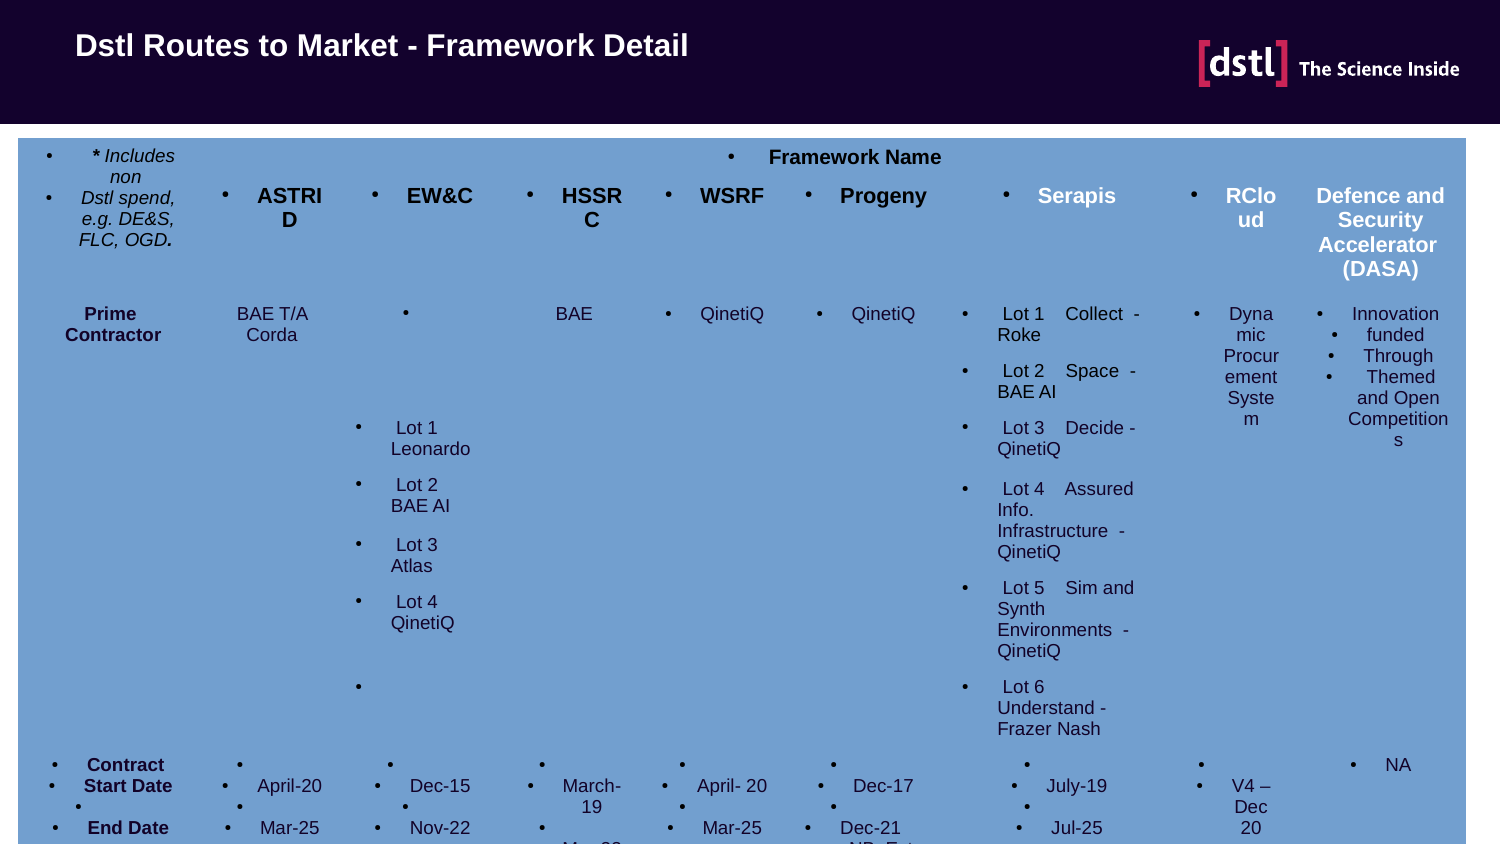

# Dstl Routes to Market - Framework Detail
| \* Includes non Dstl spend, e.g. DE&S, FLC, OGD. | Framework Name | | | | | | | |
| --- | --- | --- | --- | --- | --- | --- | --- | --- |
| | ASTRID | EW&C | HSSRC | WSRF | Progeny | Serapis | RCloud | Defence and Security Accelerator (DASA) |
| Prime Contractor | BAE T/A Corda | | BAE | QinetiQ | QinetiQ | Lot 1 Collect - Roke | Dynamic Procurement System | Innovation funded Through Themed and Open Competitions |
| | | | | | | Lot 2 Space - BAE AI | | |
| | | Lot 1 Leonardo | | | | Lot 3 Decide - QinetiQ | | |
| | | Lot 2 BAE AI | | | | | | |
| | | | | | | Lot 4 Assured Info. Infrastructure - QinetiQ | | |
| | | Lot 3 Atlas | | | | | | |
| | | | | | | Lot 5 Sim and Synth Environments - QinetiQ | | |
| | | Lot 4 QinetiQ | | | | | | |
| | | | | | | Lot 6 Understand - Frazer Nash | | |
| Contract Start Date End Date | April-20 Mar-25 | Dec-15 Nov-22 | March-19 Mar-23 | April- 20 Mar-25 | Dec-17 Dec-21 NB. Ext. pending | July-19 Jul-25 | V4 – Dec 20 Dec 25 | NA |
| Total Contract Spend (inc. FY21) Approval value | £ 18.5 m\* £350m | £ 123.7 m\* £228m | £18.4 m\* £122m | £ 8 m\* £300m | £ 74.2 m £200m | £64.2 m\* £300m | £55 m £152.3m | N/A |